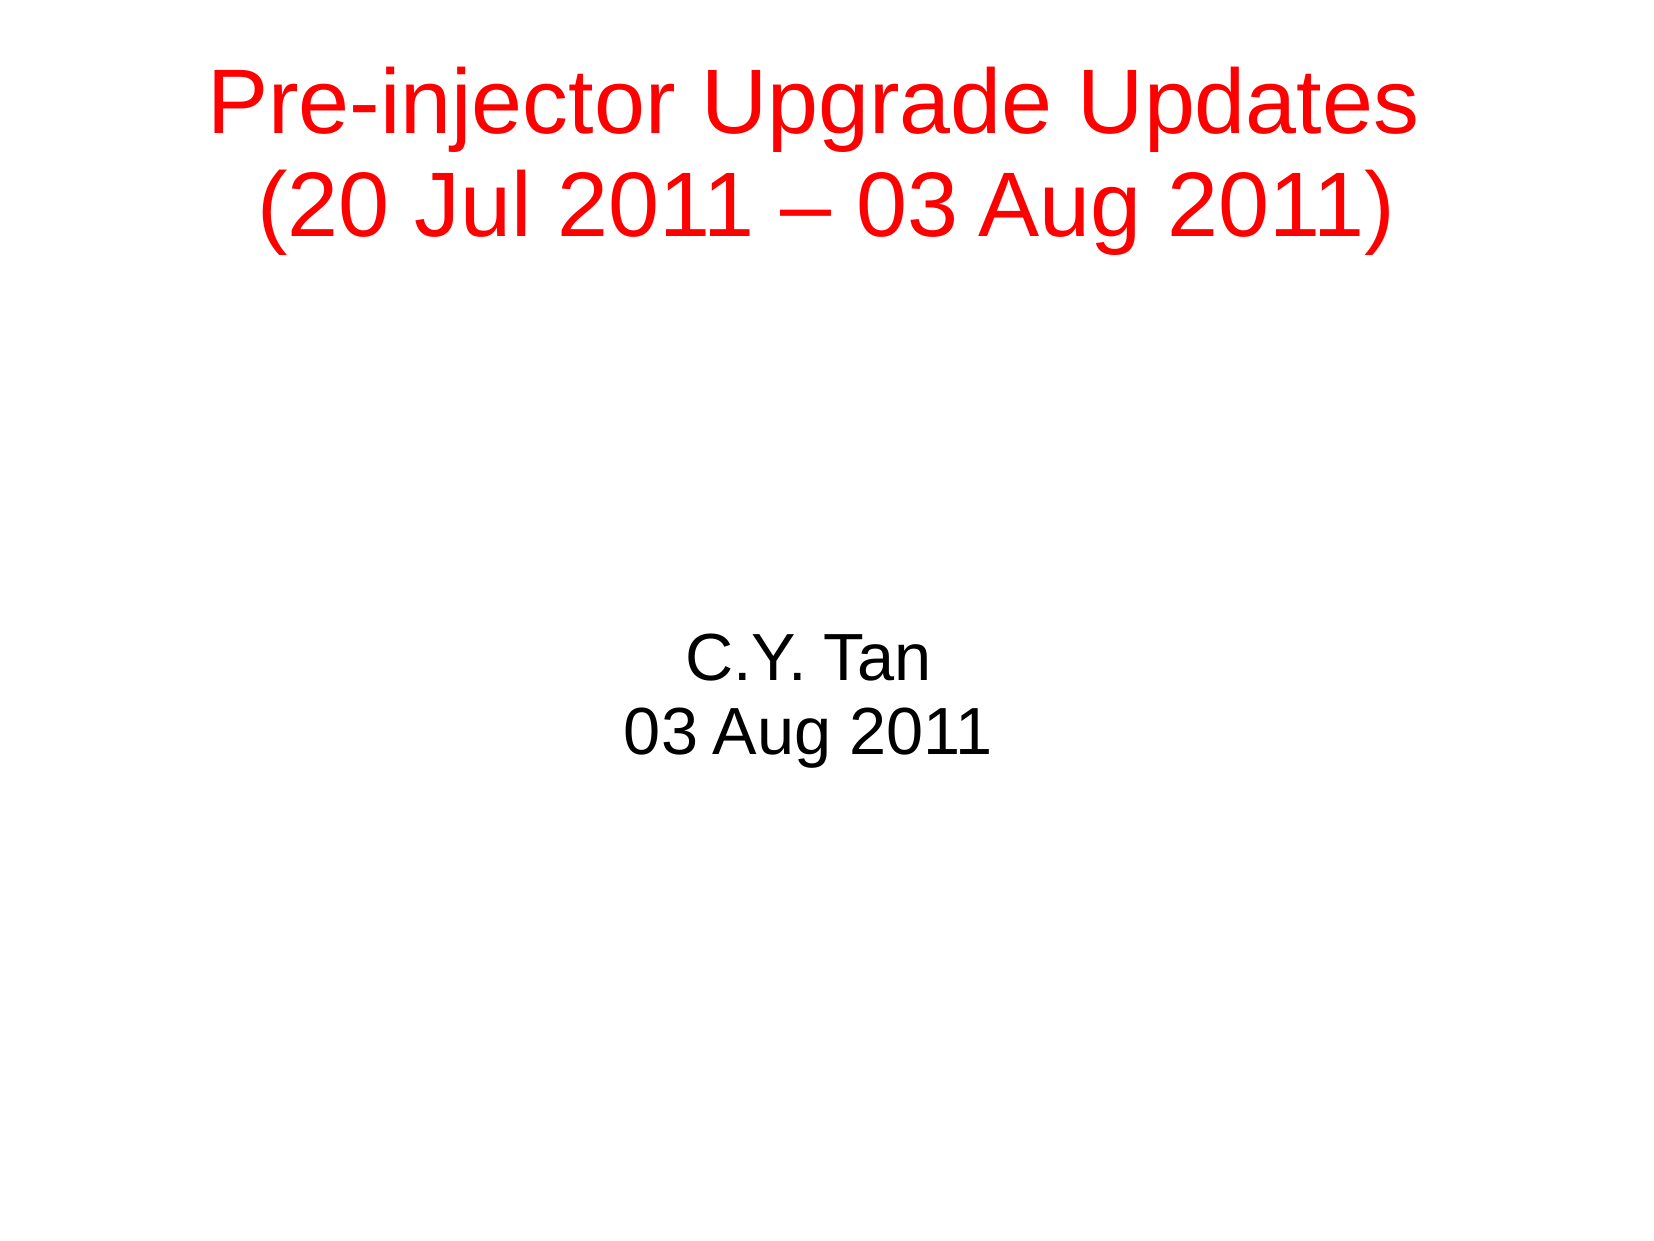

# Pre-injector Upgrade Updates (20 Jul 2011 – 03 Aug 2011)
C.Y. Tan
03 Aug 2011